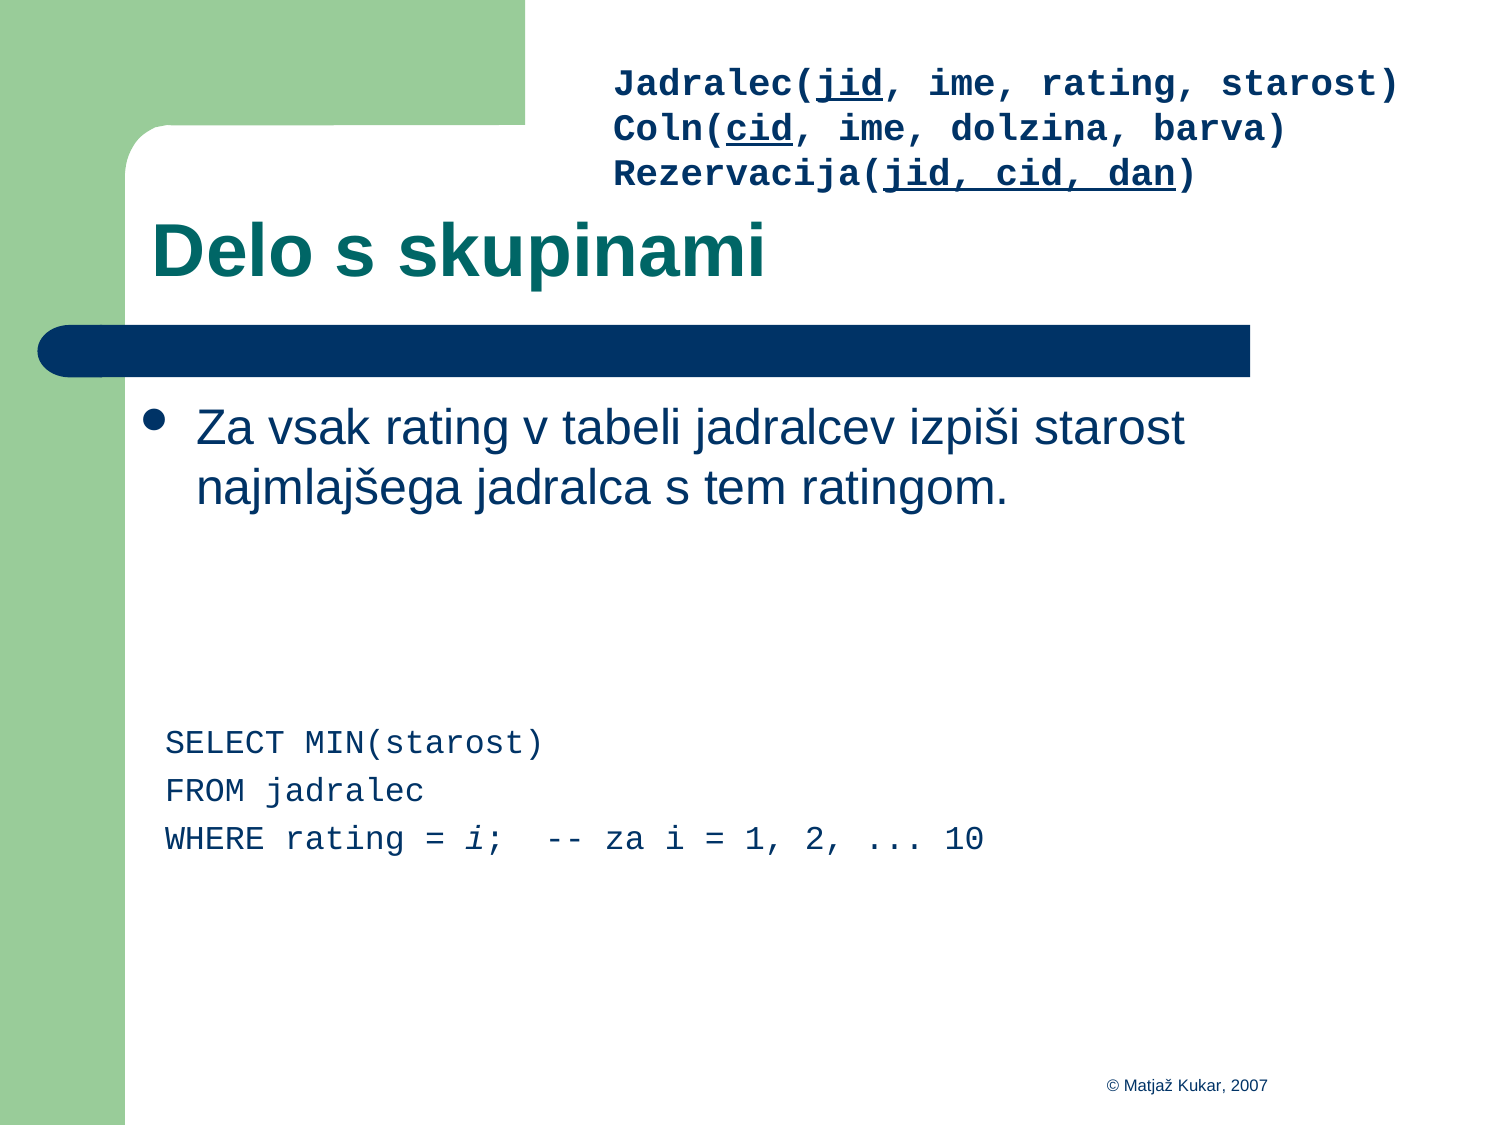

Jadralec(jid, ime, rating, starost)
Coln(cid, ime, dolzina, barva)
Rezervacija(jid, cid, dan)
# Delo s skupinami
Za vsak rating v tabeli jadralcev izpiši starost najmlajšega jadralca s tem ratingom.
SELECT MIN(starost)
FROM jadralec
WHERE rating = i; -- za i = 1, 2, ... 10
© Matjaž Kukar, 2007